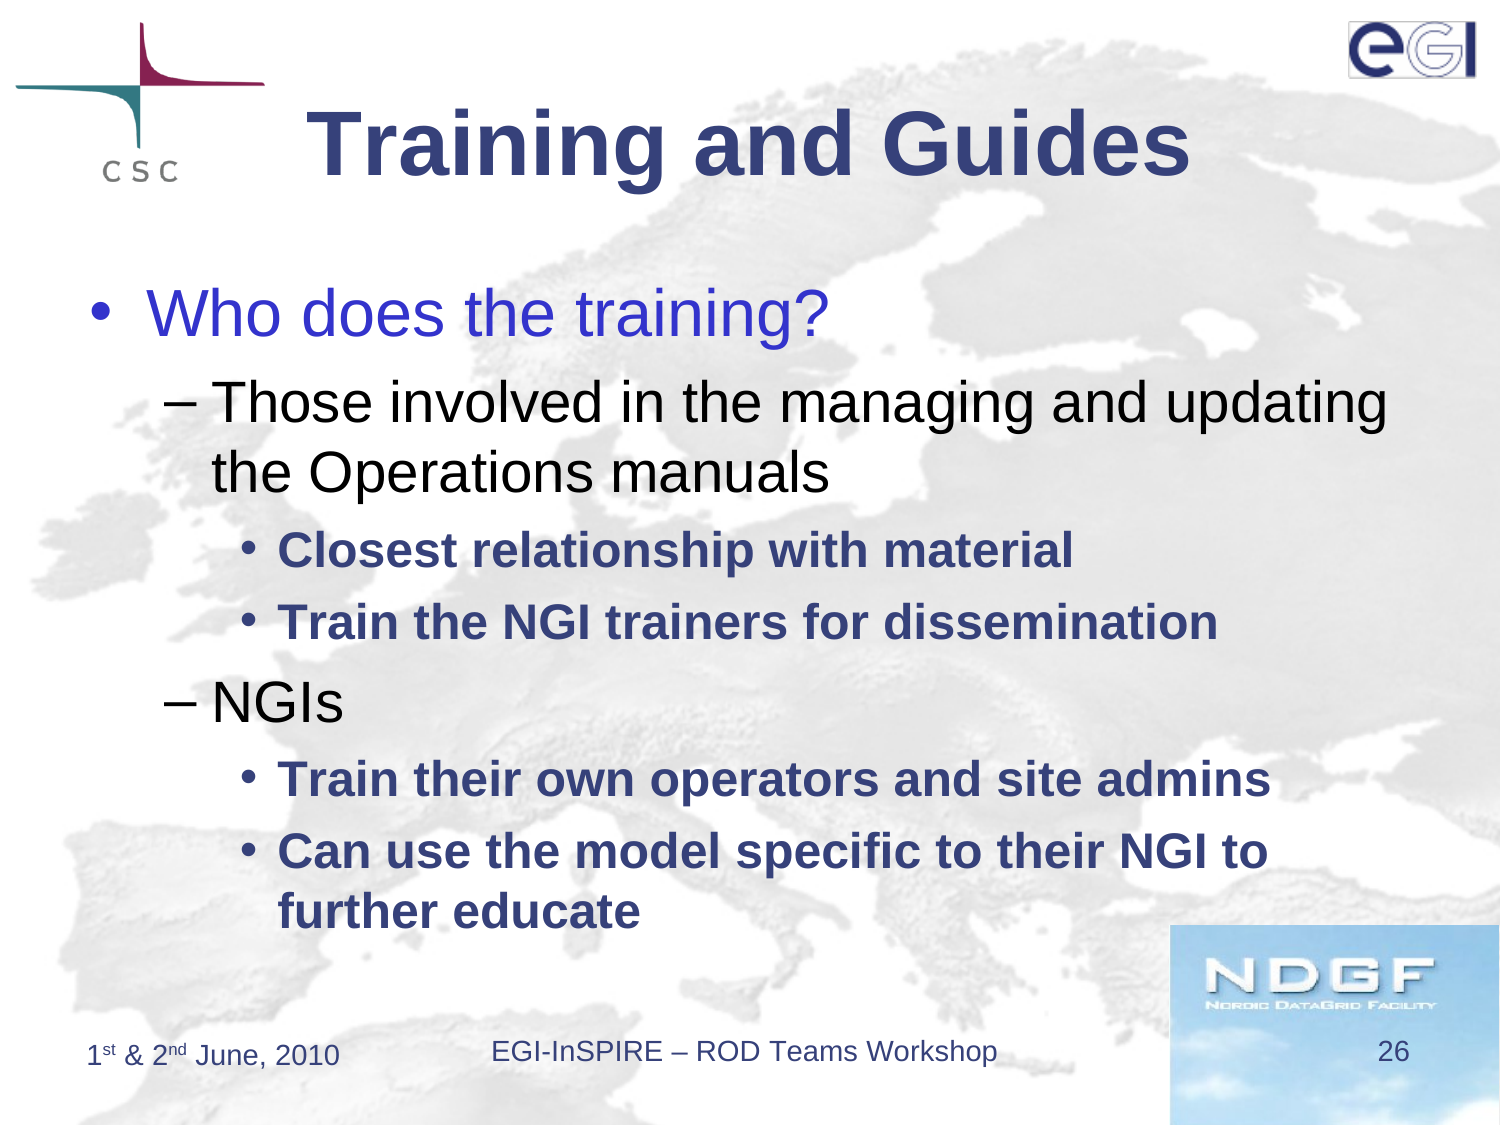

# Training and Guides
Who does the training?
Those involved in the managing and updating the Operations manuals
Closest relationship with material
Train the NGI trainers for dissemination
NGIs
Train their own operators and site admins
Can use the model specific to their NGI to further educate
26